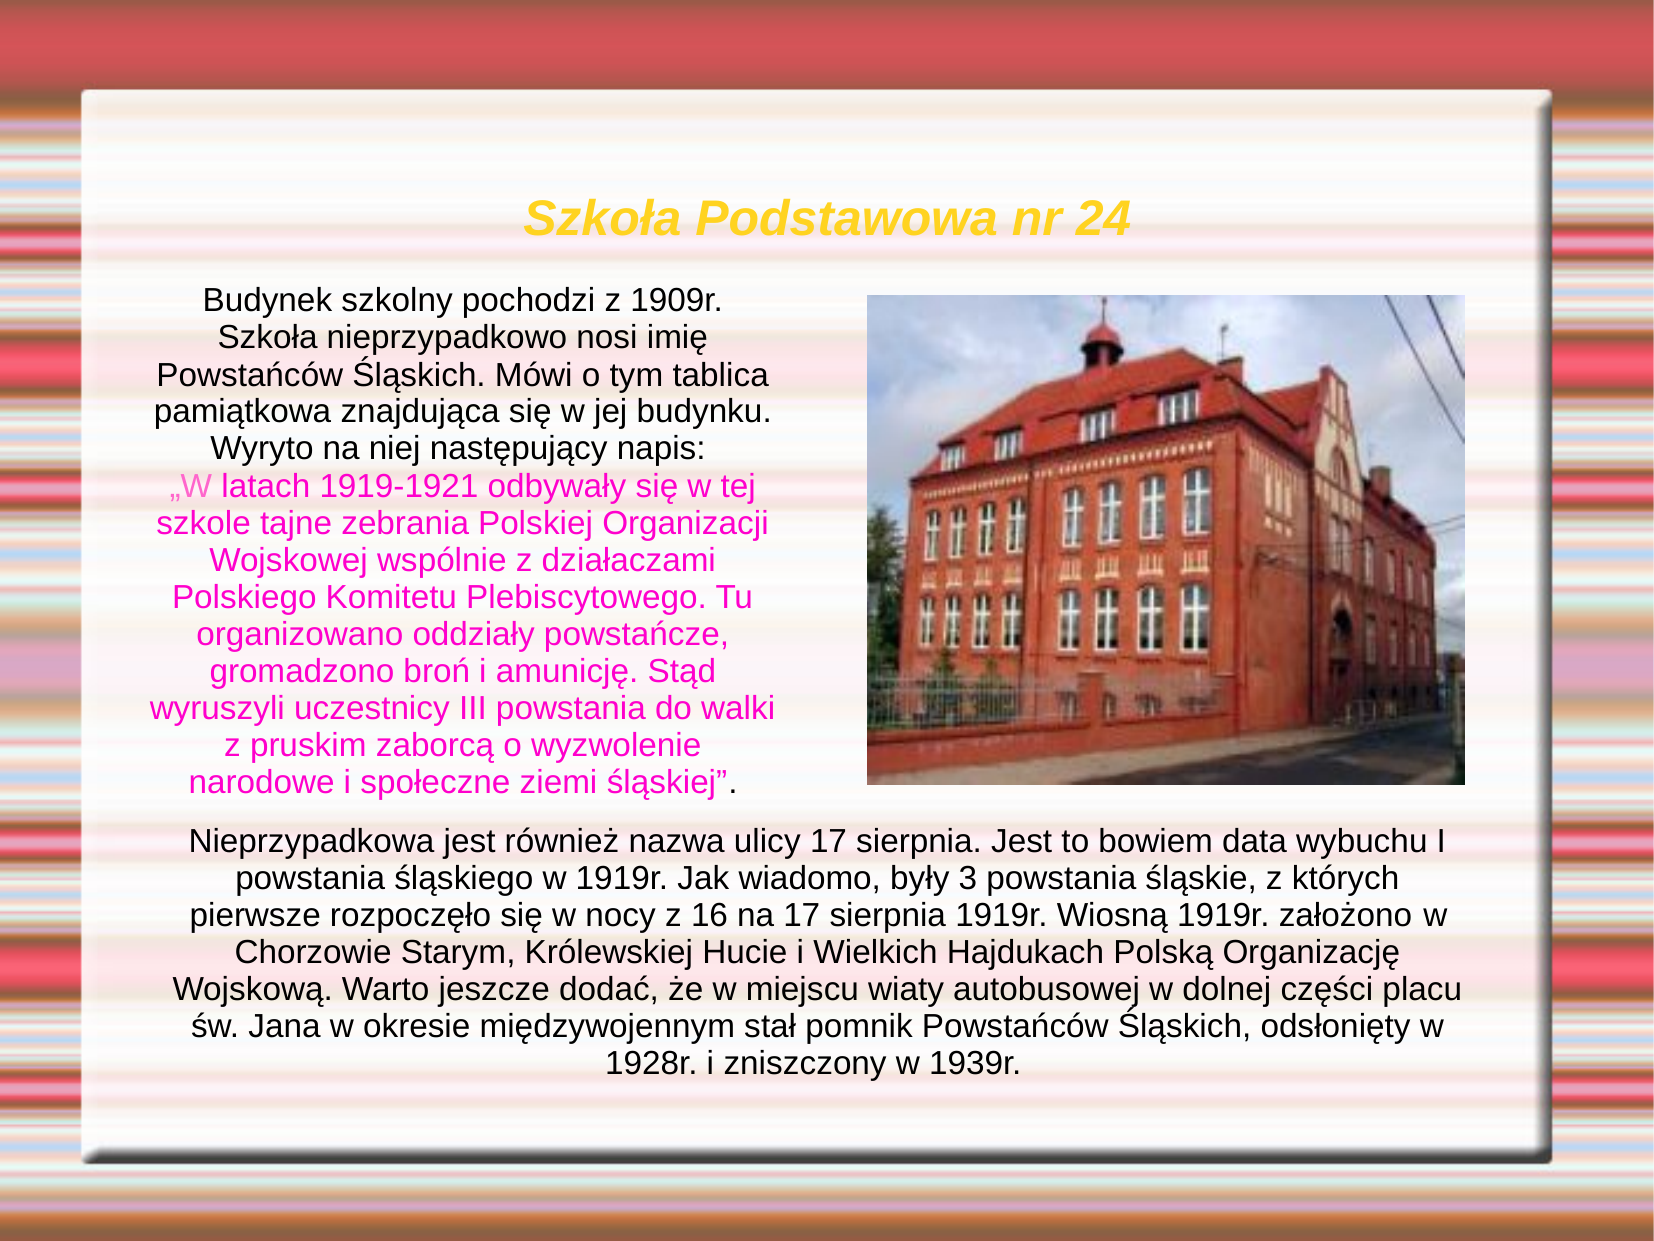

# Szkoła Podstawowa nr 24
Budynek szkolny pochodzi z 1909r. Szkoła nieprzypadkowo nosi imię Powstańców Śląskich. Mówi o tym tablica pamiątkowa znajdująca się w jej budynku. Wyryto na niej następujący napis:
„W latach 1919-1921 odbywały się w tej szkole tajne zebrania Polskiej Organizacji Wojskowej wspólnie z działaczami Polskiego Komitetu Plebiscytowego. Tu organizowano oddziały powstańcze, gromadzono broń i amunicję. Stąd wyruszyli uczestnicy III powstania do walki z pruskim zaborcą o wyzwolenie narodowe i społeczne ziemi śląskiej”.
Nieprzypadkowa jest również nazwa ulicy 17 sierpnia. Jest to bowiem data wybuchu I powstania śląskiego w 1919r. Jak wiadomo, były 3 powstania śląskie, z których pierwsze rozpoczęło się w nocy z 16 na 17 sierpnia 1919r. Wiosną 1919r. założono w Chorzowie Starym, Królewskiej Hucie i Wielkich Hajdukach Polską Organizację Wojskową. Warto jeszcze dodać, że w miejscu wiaty autobusowej w dolnej części placu św. Jana w okresie międzywojennym stał pomnik Powstańców Śląskich, odsłonięty w 1928r. i zniszczony w 1939r.